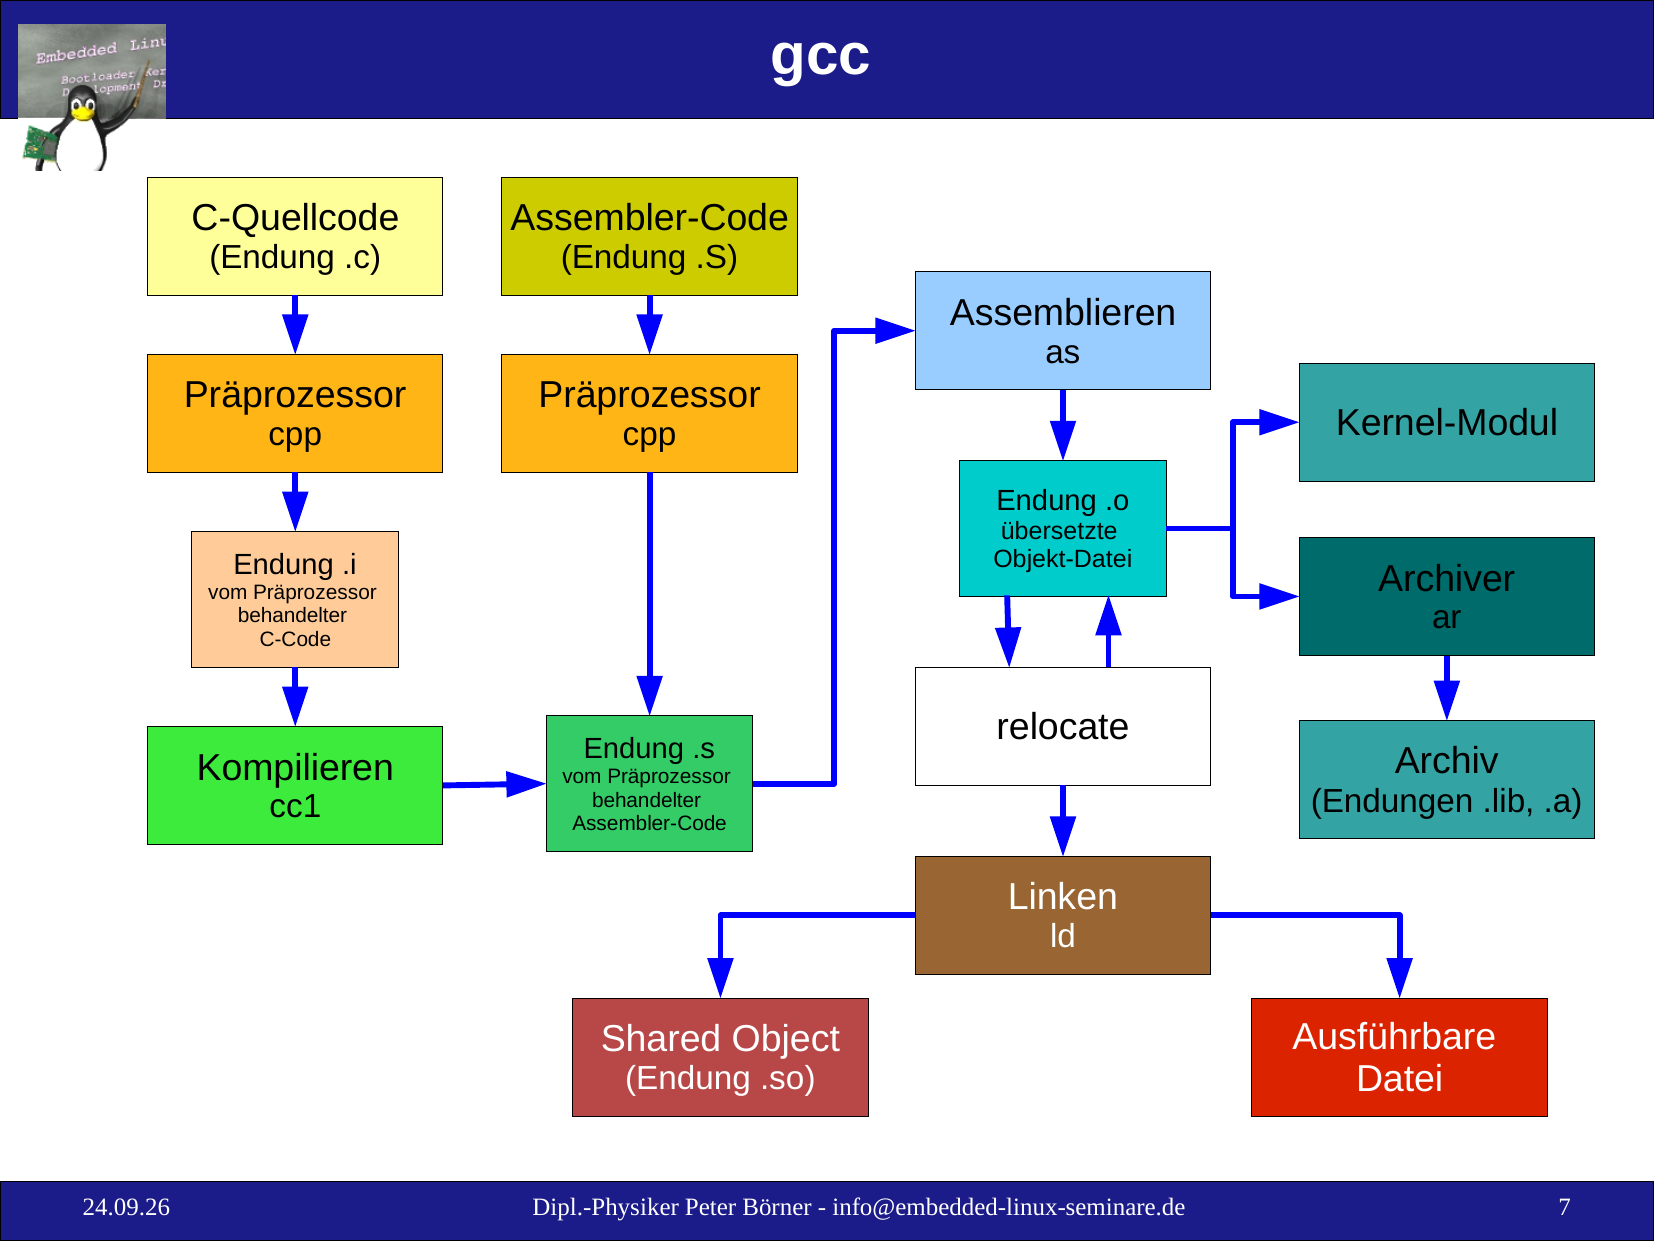

# gcc
C-Quellcode
(Endung .c)
Assembler-Code
(Endung .S)
Assemblieren
as
Präprozessor
cpp
Präprozessor
cpp
Kernel-Modul
Endung .o
übersetzte
Objekt-Datei
Endung .i
vom Präprozessor
behandelter
C-Code
Archiver
ar
relocate
Endung .s
vom Präprozessor
behandelter
Assembler-Code
Archiv
(Endungen .lib, .a)
Kompilieren
cc1
Linken
ld
Shared Object
(Endung .so)
Ausführbare
Datei
 Dipl.-Physiker Peter Börner - info@embedded-linux-seminare.de
7